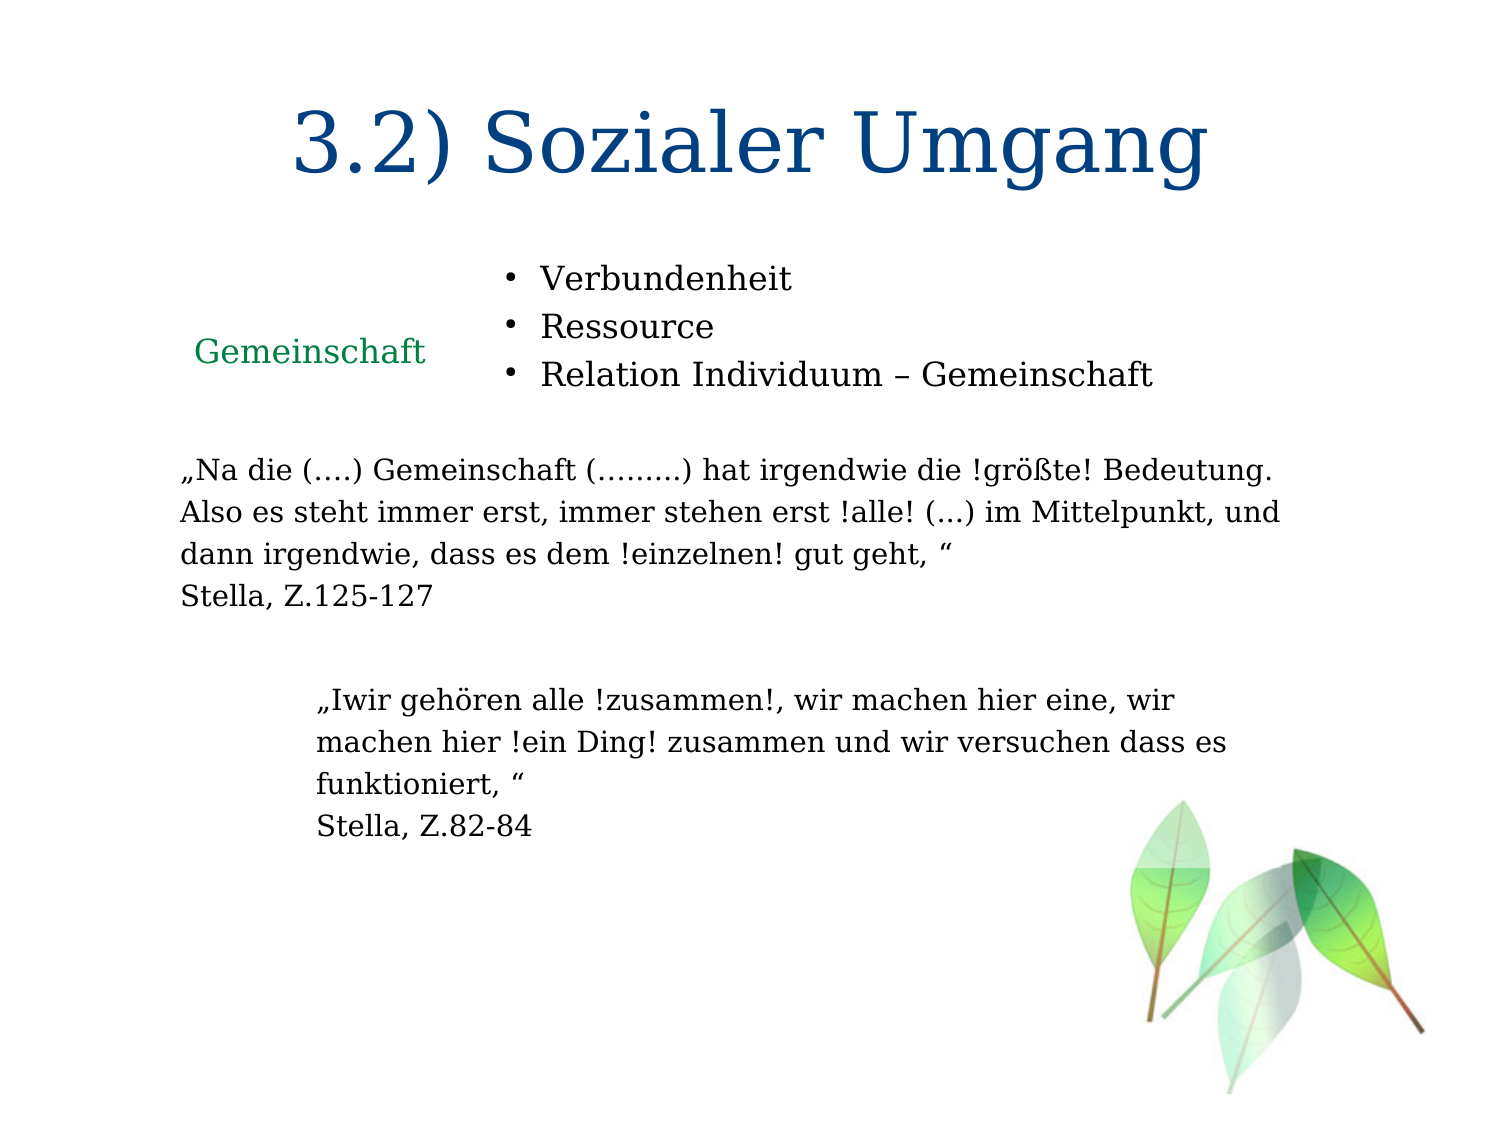

# 3.2) Sozialer Umgang
Verbundenheit
Ressource
Relation Individuum – Gemeinschaft
Gemeinschaft
„Na die (….) Gemeinschaft (…......) hat irgendwie die !größte! Bedeutung. Also es steht immer erst, immer stehen erst !alle! (...) im Mittelpunkt, und dann irgendwie, dass es dem !einzelnen! gut geht, “
Stella, Z.125-127
„Iwir gehören alle !zusammen!, wir machen hier eine, wir machen hier !ein Ding! zusammen und wir versuchen dass es funktioniert, “
Stella, Z.82-84